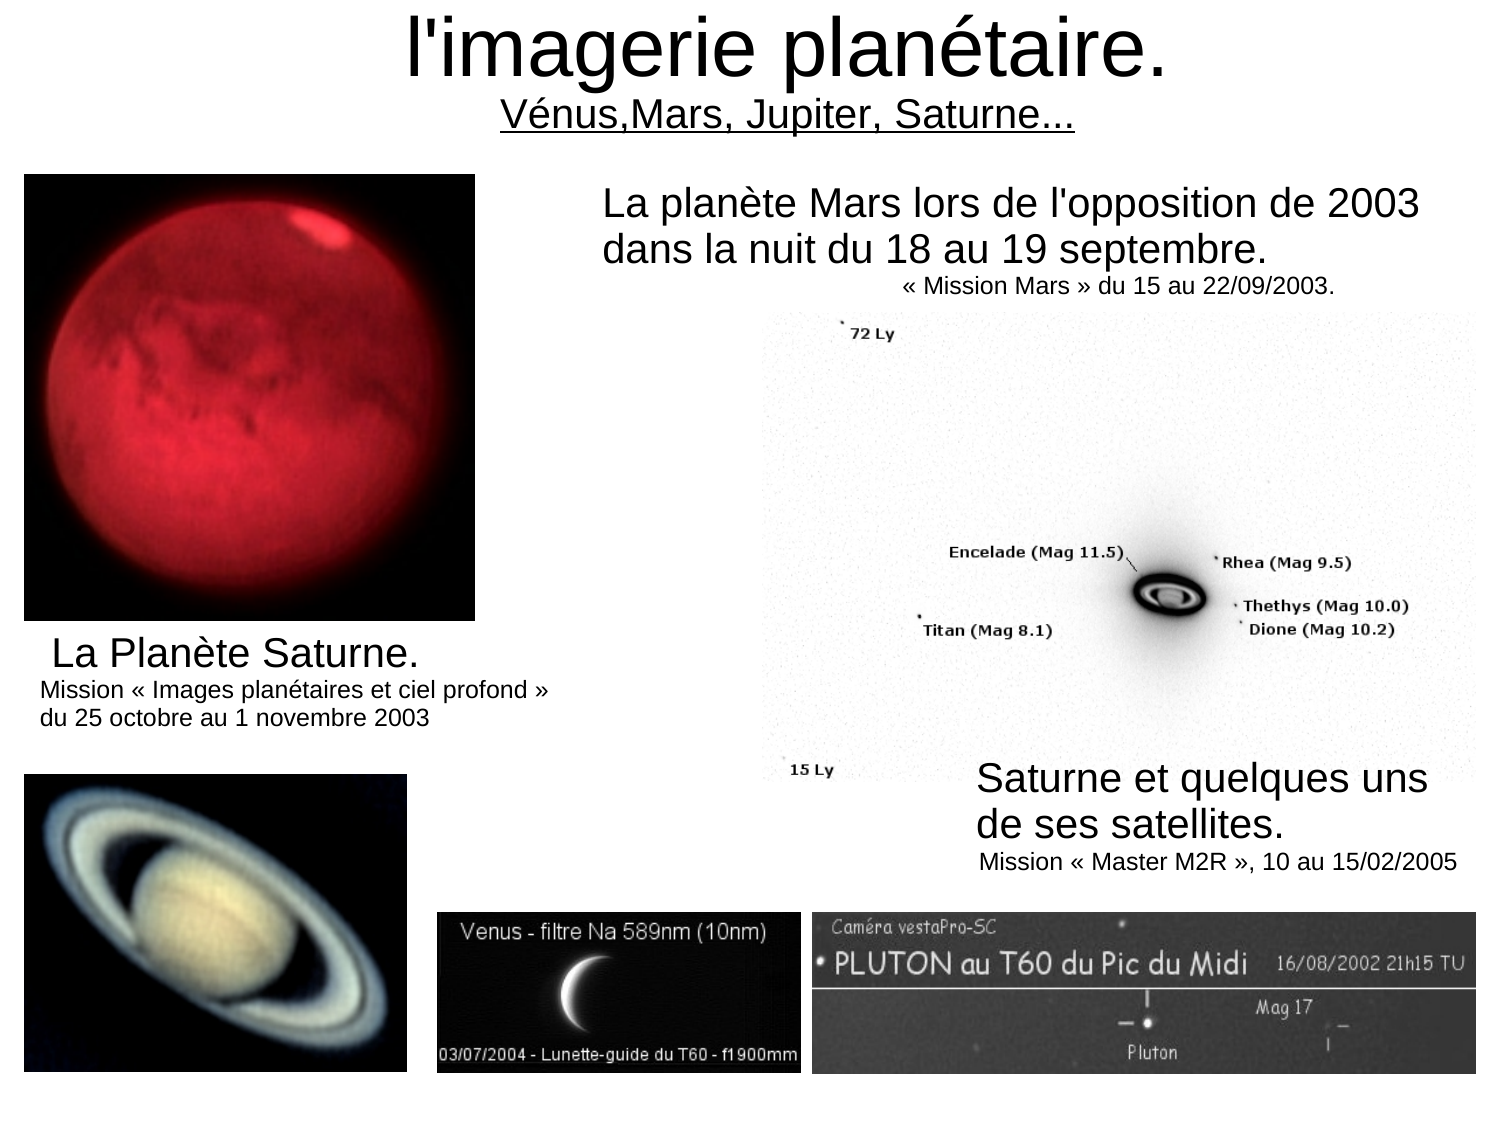

l'imagerie planétaire.
Vénus,Mars, Jupiter, Saturne...
La planète Mars lors de l'opposition de 2003
dans la nuit du 18 au 19 septembre.
		« Mission Mars » du 15 au 22/09/2003.
 La Planète Saturne.
Mission « Images planétaires et ciel profond »
du 25 octobre au 1 novembre 2003
 Saturne et quelques uns
 de ses satellites.
 Mission « Master M2R », 10 au 15/02/2005